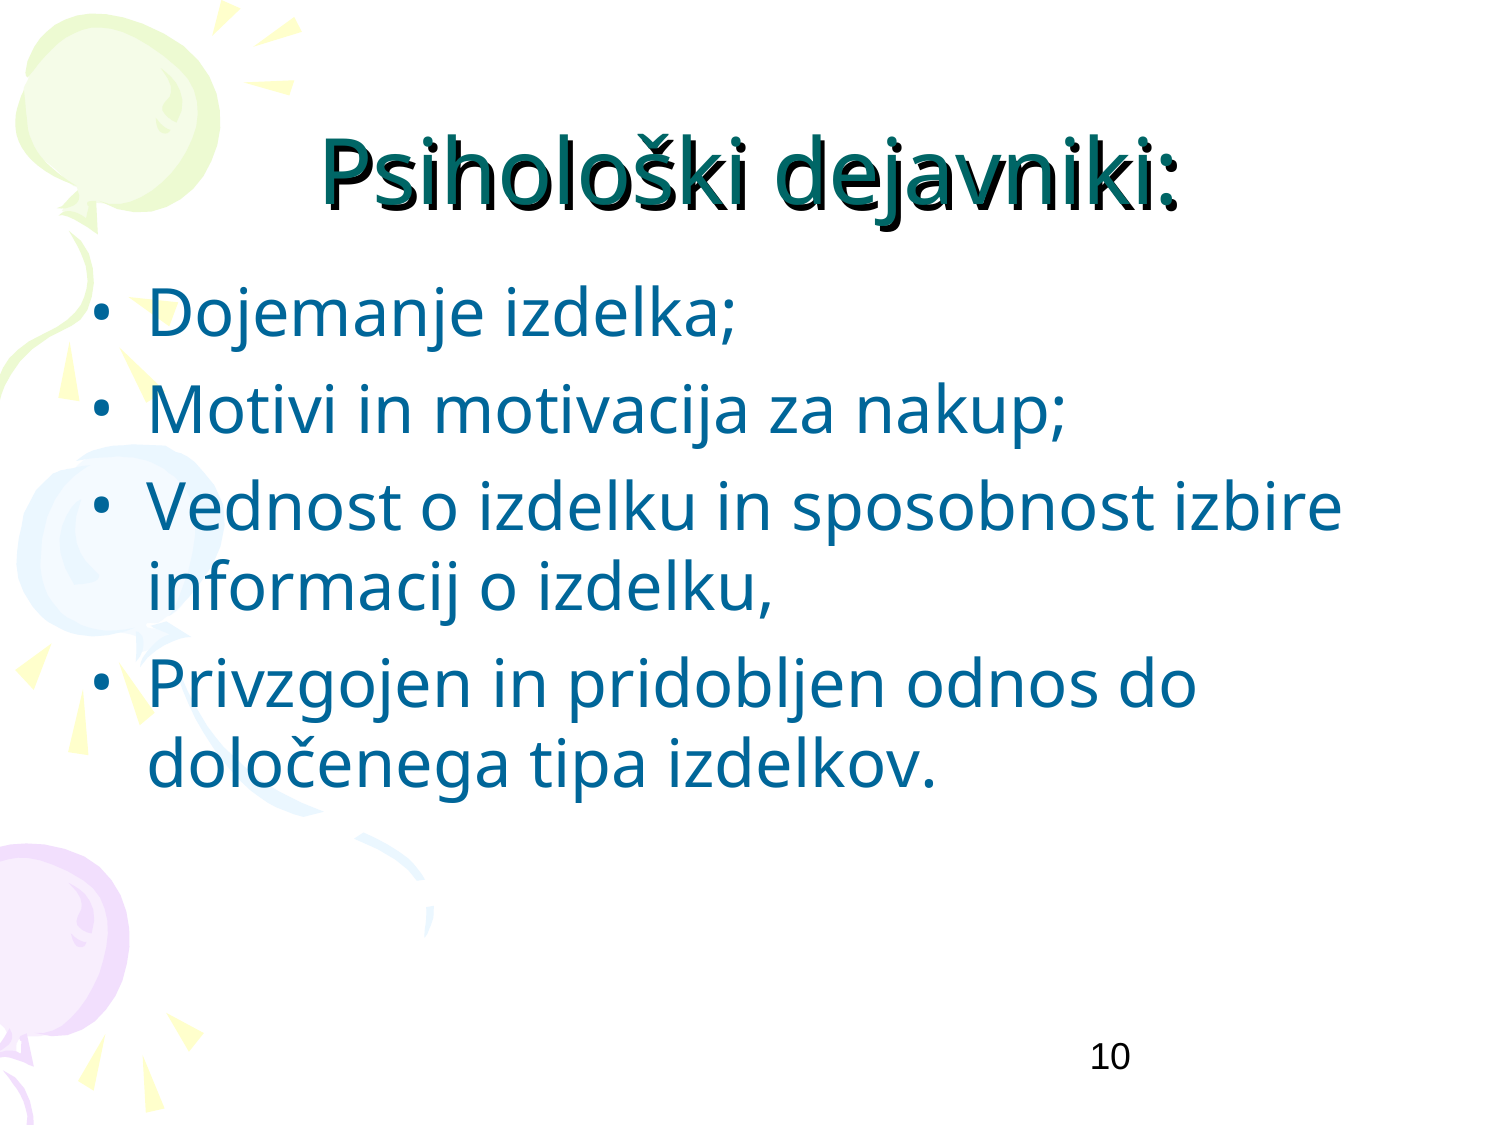

# Psihološki dejavniki:
Dojemanje izdelka;
Motivi in motivacija za nakup;
Vednost o izdelku in sposobnost izbire informacij o izdelku,
Privzgojen in pridobljen odnos do določenega tipa izdelkov.
10